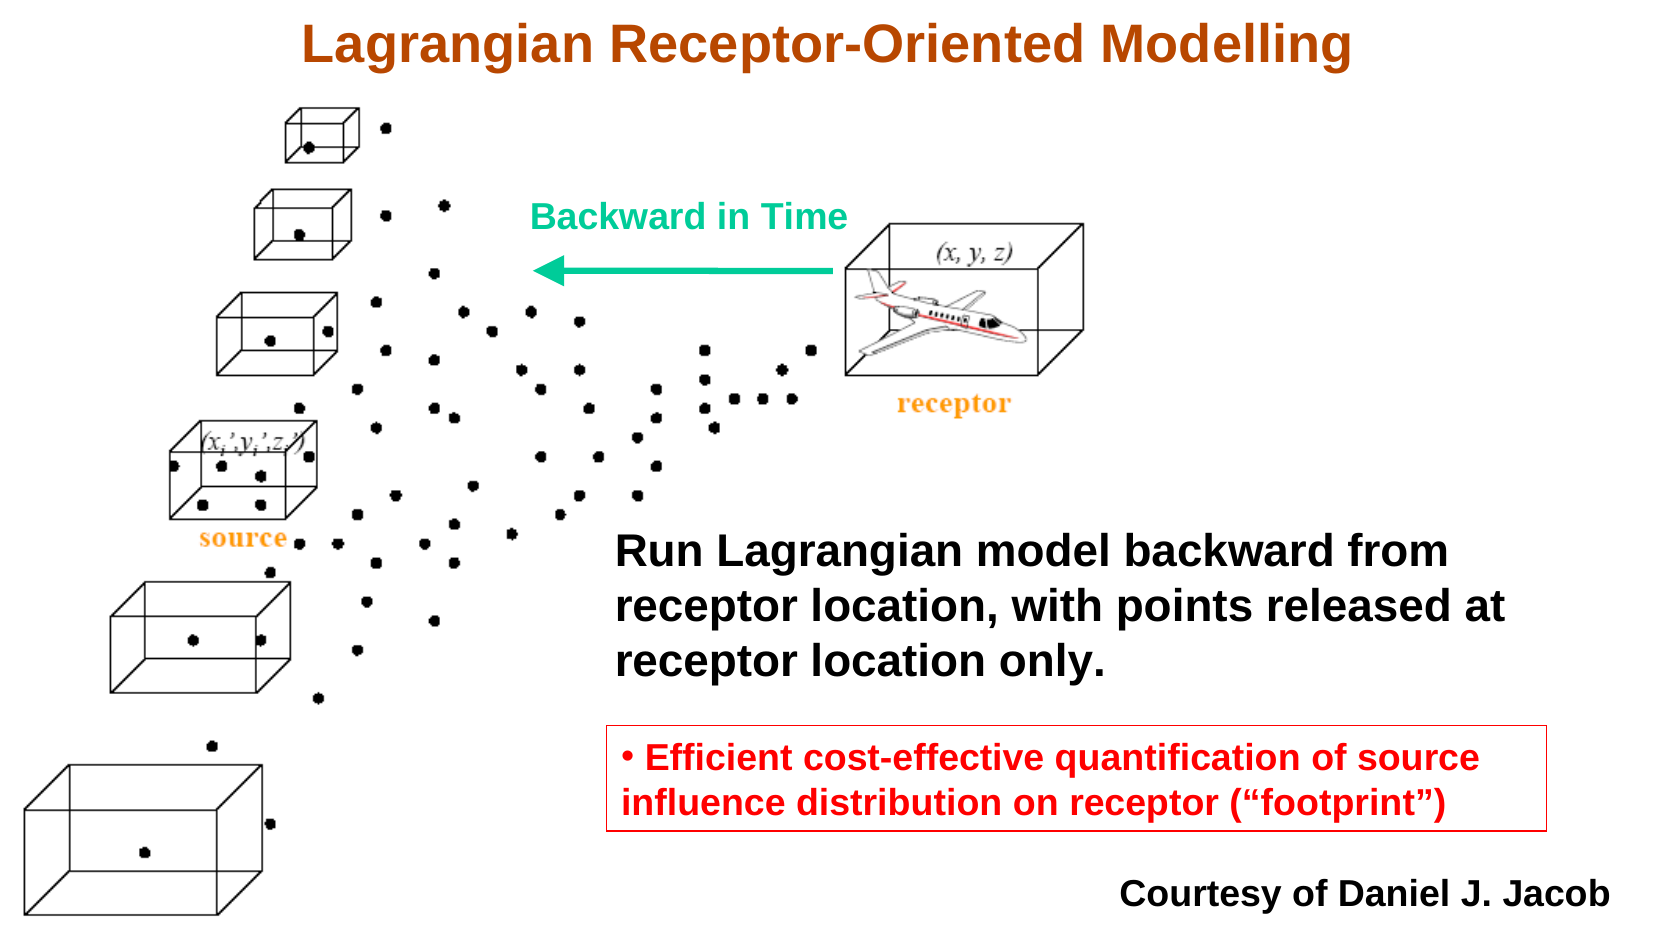

Lagrangian Receptor-Oriented Modelling
Backward in Time
Run Lagrangian model backward from receptor location, with points released at receptor location only.
 Efficient cost-effective quantification of source influence distribution on receptor (“footprint”)
Courtesy of Daniel J. Jacob